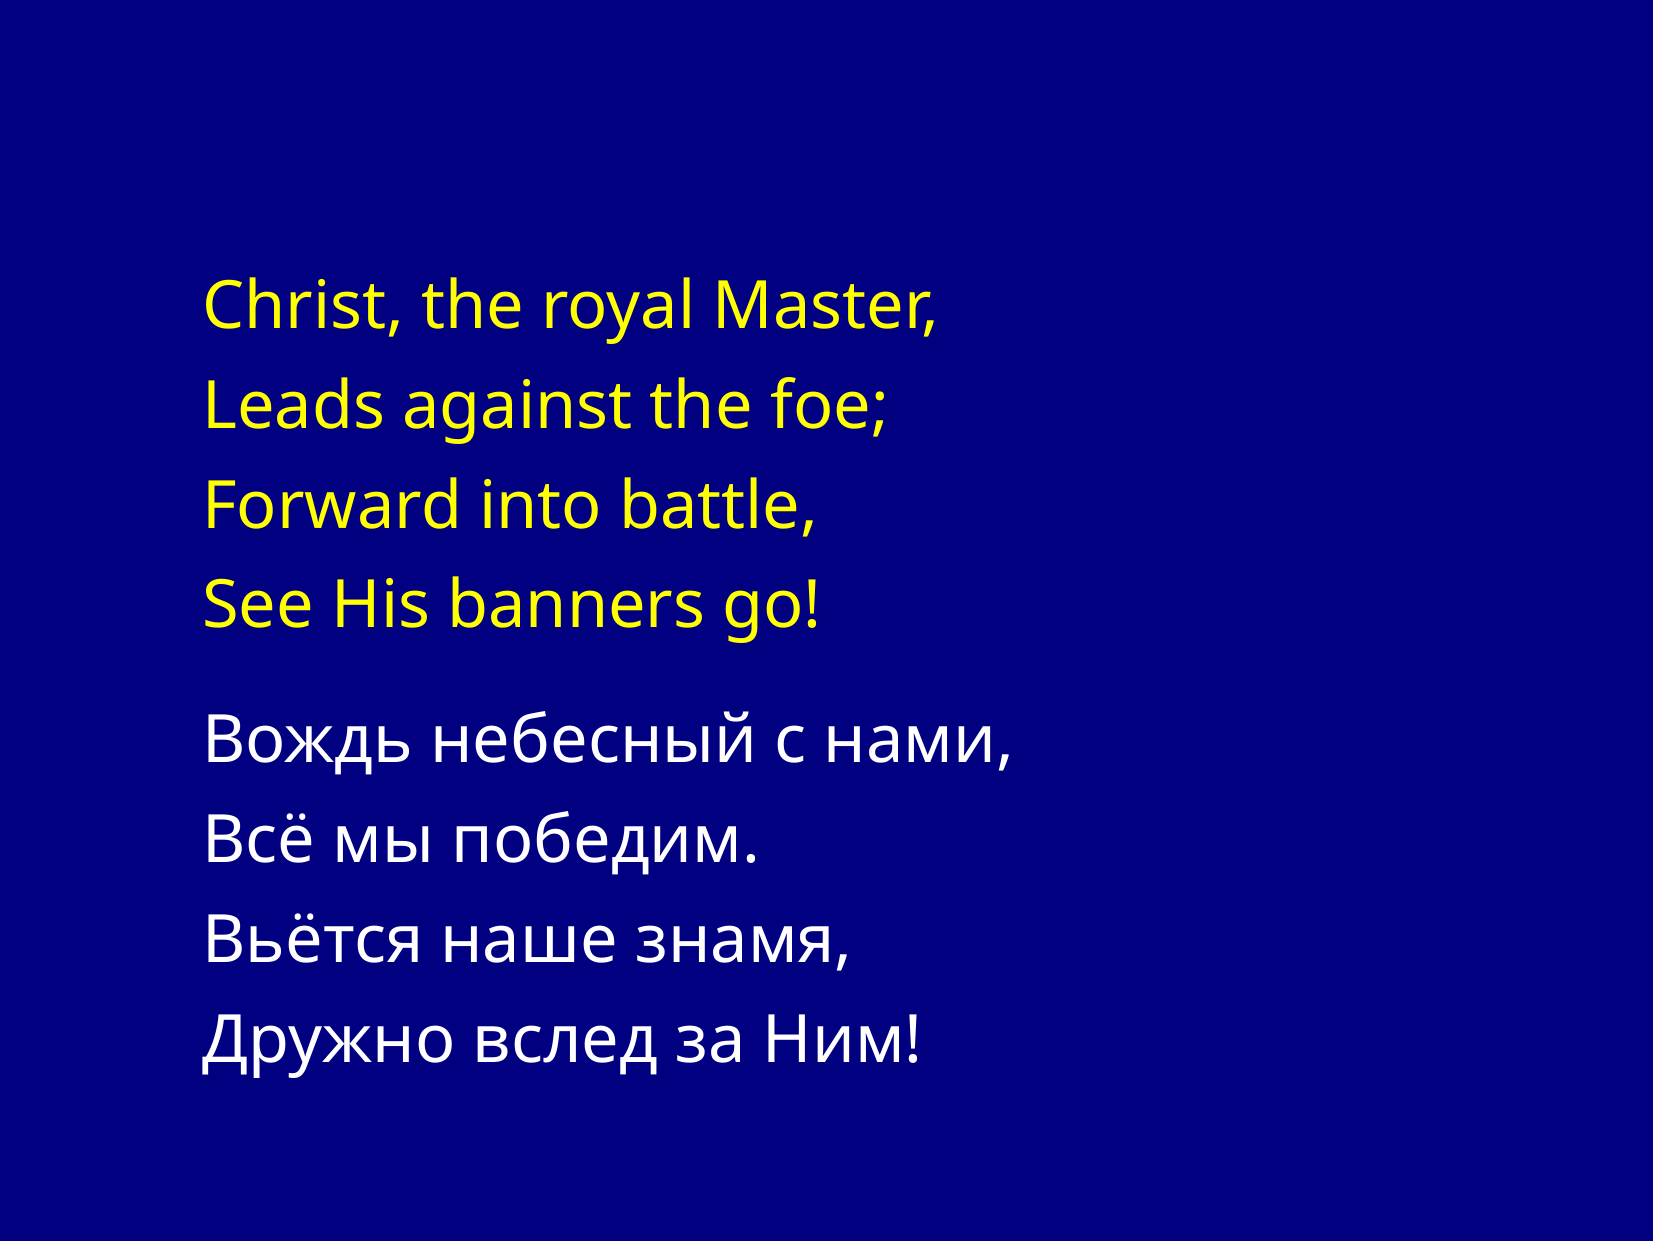

Christ, the royal Master,
	Leads against the foe;
	Forward into battle,
	See His banners go!
	Вождь небесный с нами,
	Всё мы победим.
	Вьётся наше знамя,
	Дружно вслед за Ним!